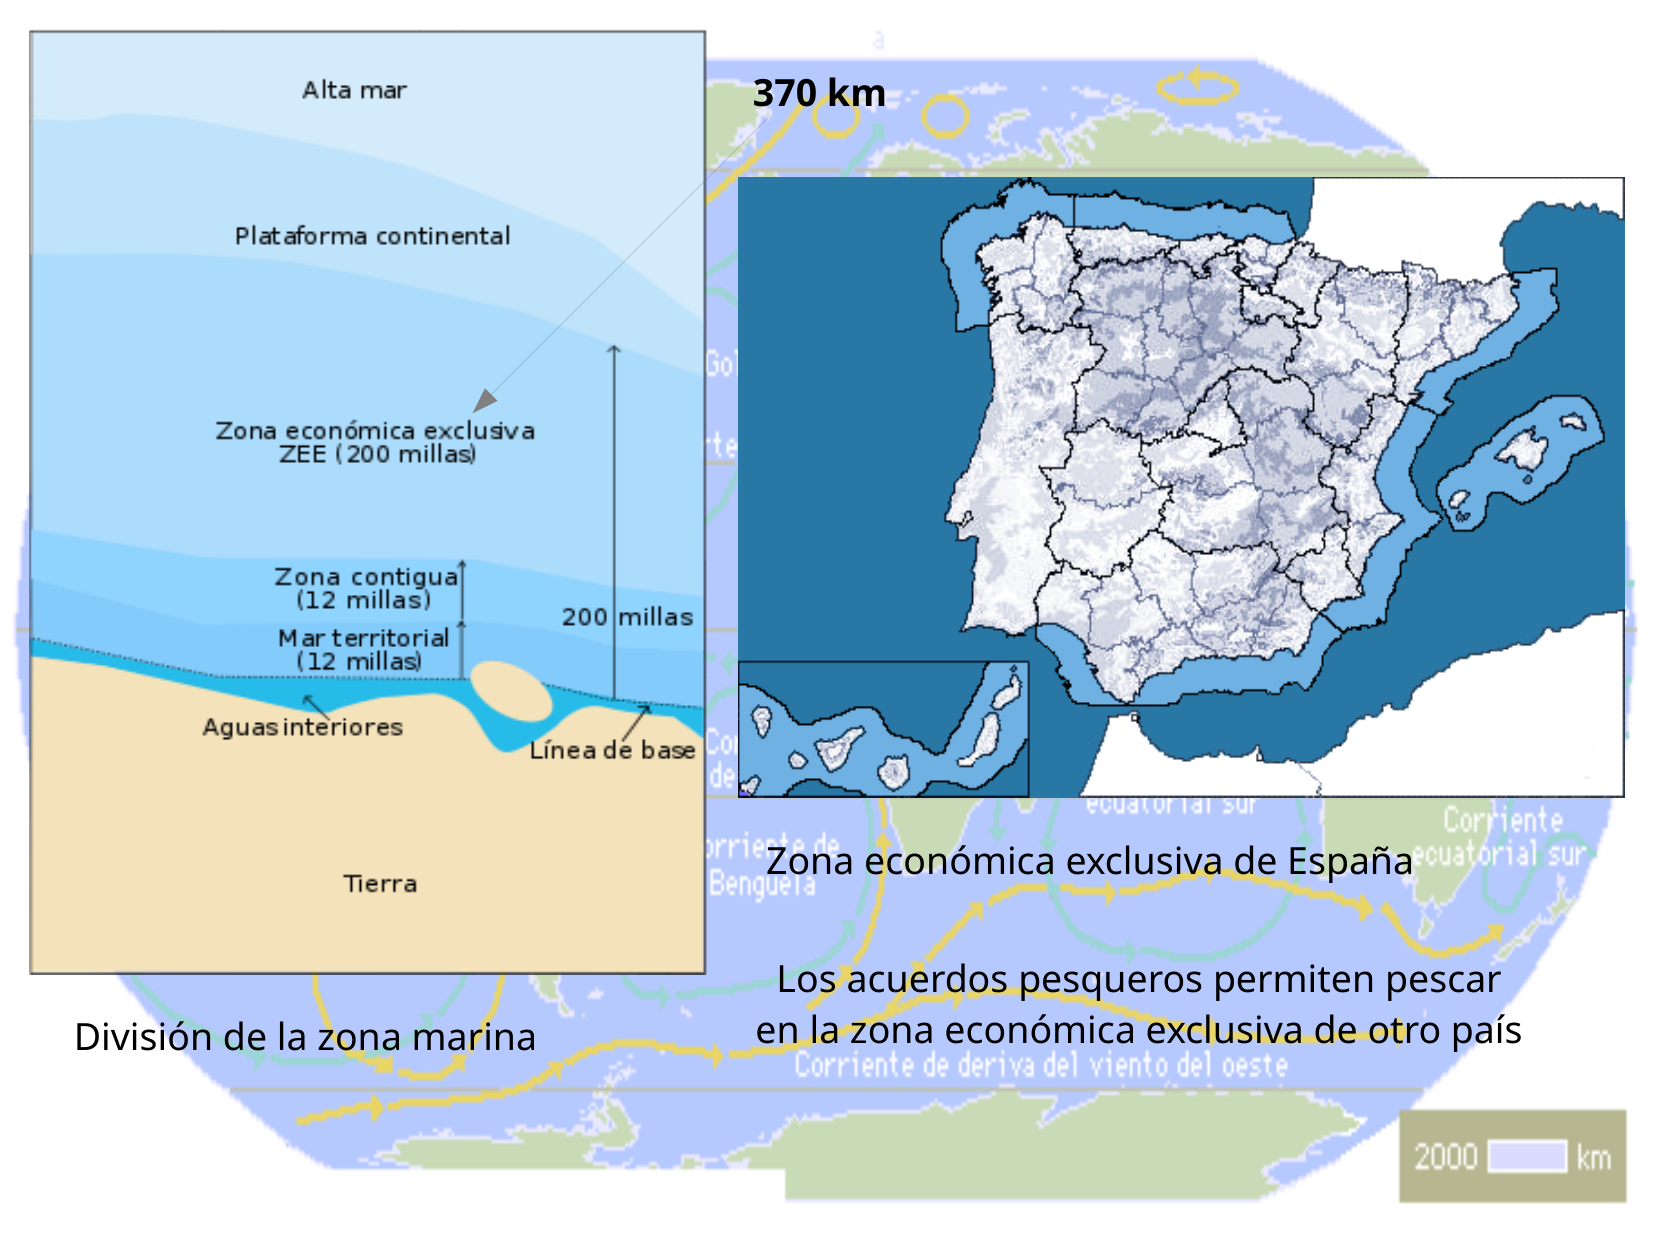

370 km
Zona económica exclusiva de España
Los acuerdos pesqueros permiten pescar
en la zona económica exclusiva de otro país
División de la zona marina